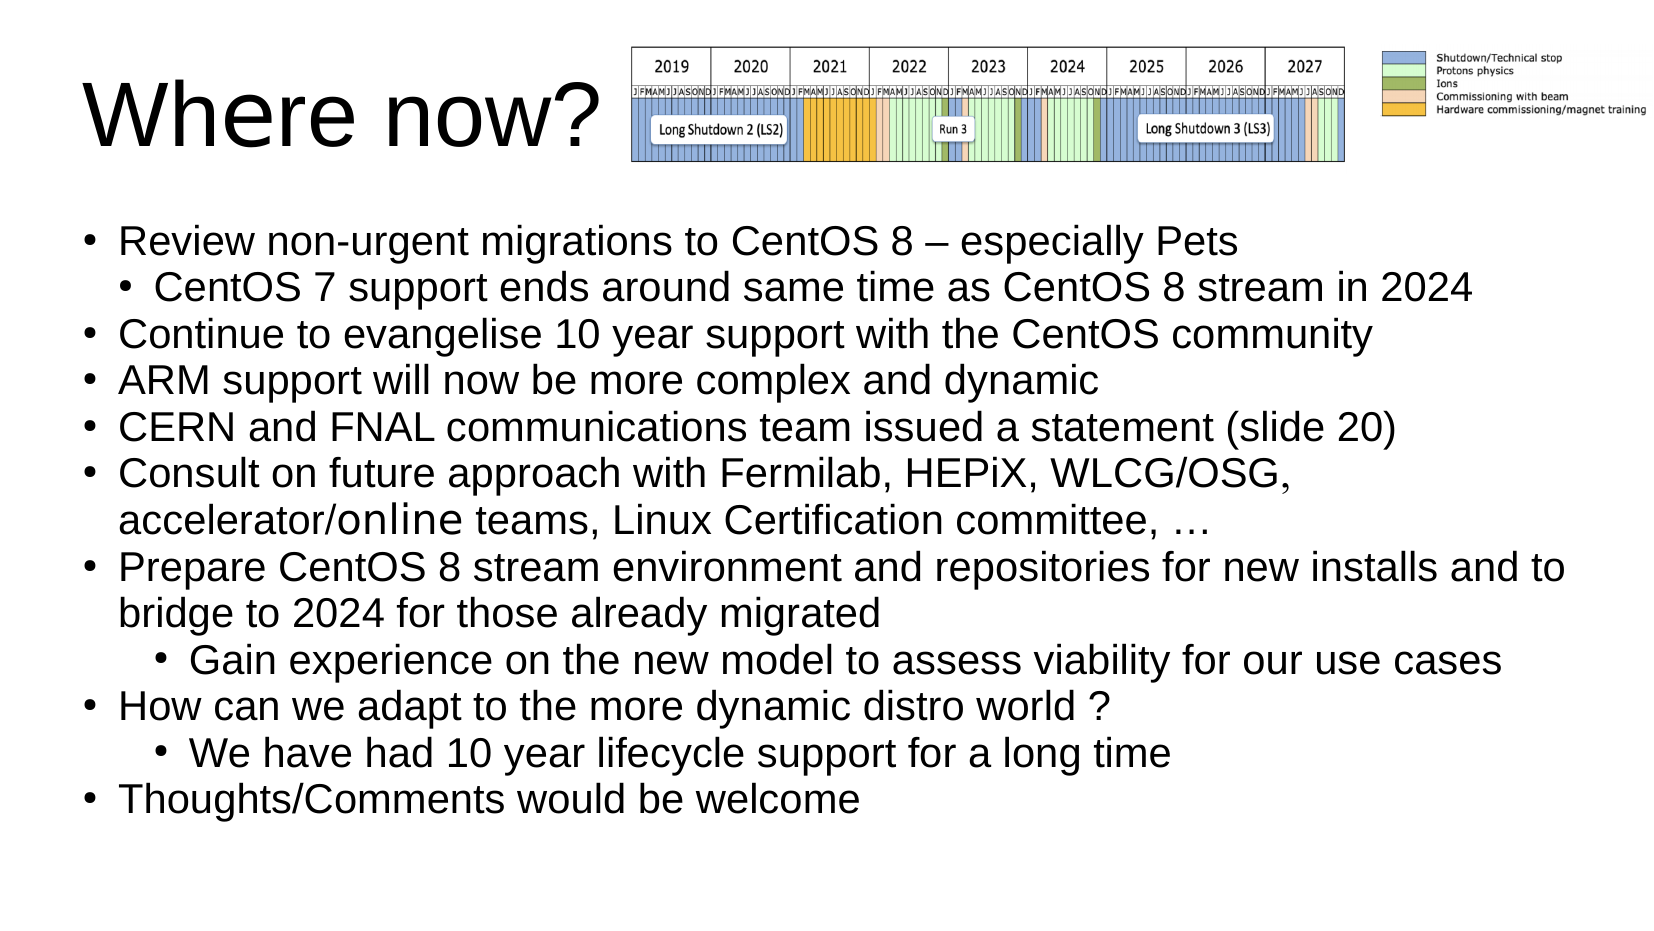

# Where now?
Review non-urgent migrations to CentOS 8 – especially Pets
CentOS 7 support ends around same time as CentOS 8 stream in 2024
Continue to evangelise 10 year support with the CentOS community
ARM support will now be more complex and dynamic
CERN and FNAL communications team issued a statement (slide 20)
Consult on future approach with Fermilab, HEPiX, WLCG/OSG, accelerator/online teams, Linux Certification committee, …
Prepare CentOS 8 stream environment and repositories for new installs and to bridge to 2024 for those already migrated
Gain experience on the new model to assess viability for our use cases
How can we adapt to the more dynamic distro world ?
We have had 10 year lifecycle support for a long time
Thoughts/Comments would be welcome